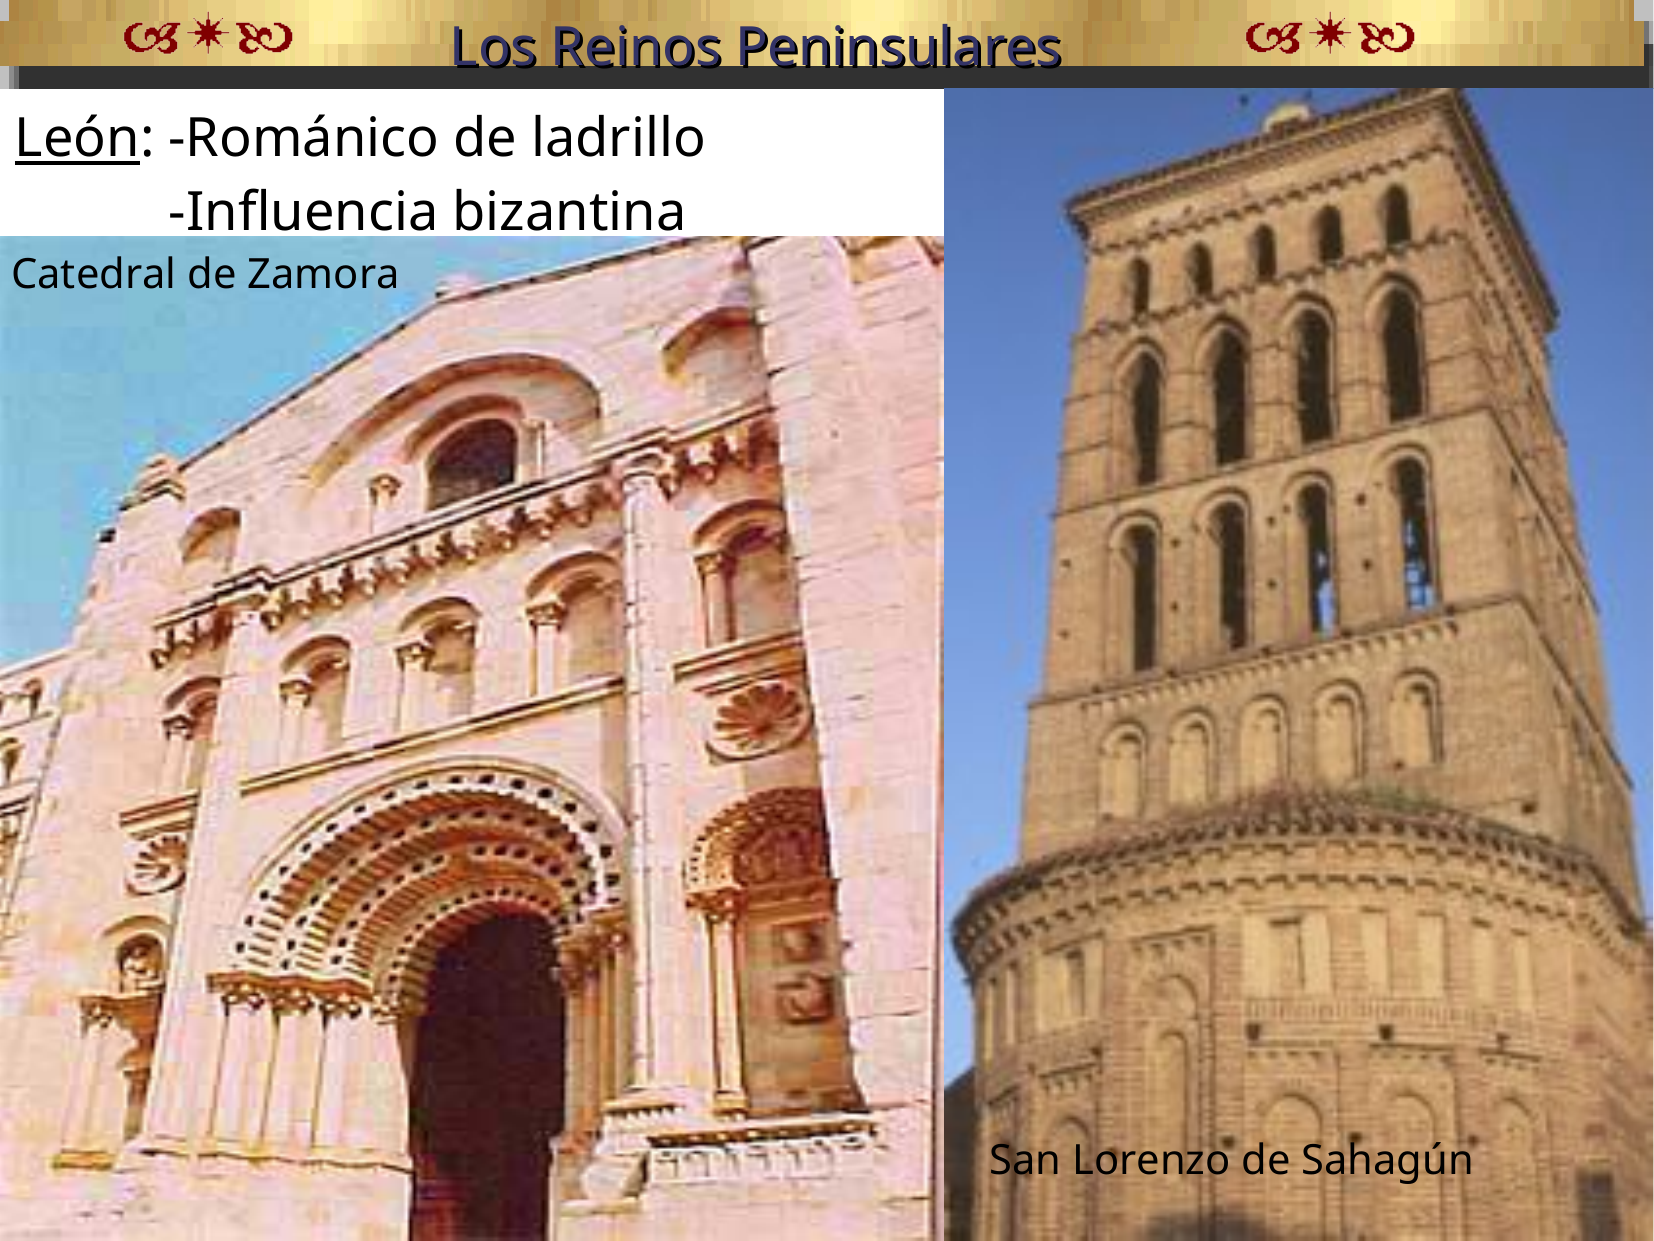

Los Reinos Peninsulares
León: -Románico de ladrillo
 -Influencia bizantina
Catedral de Zamora
San Lorenzo de Sahagún